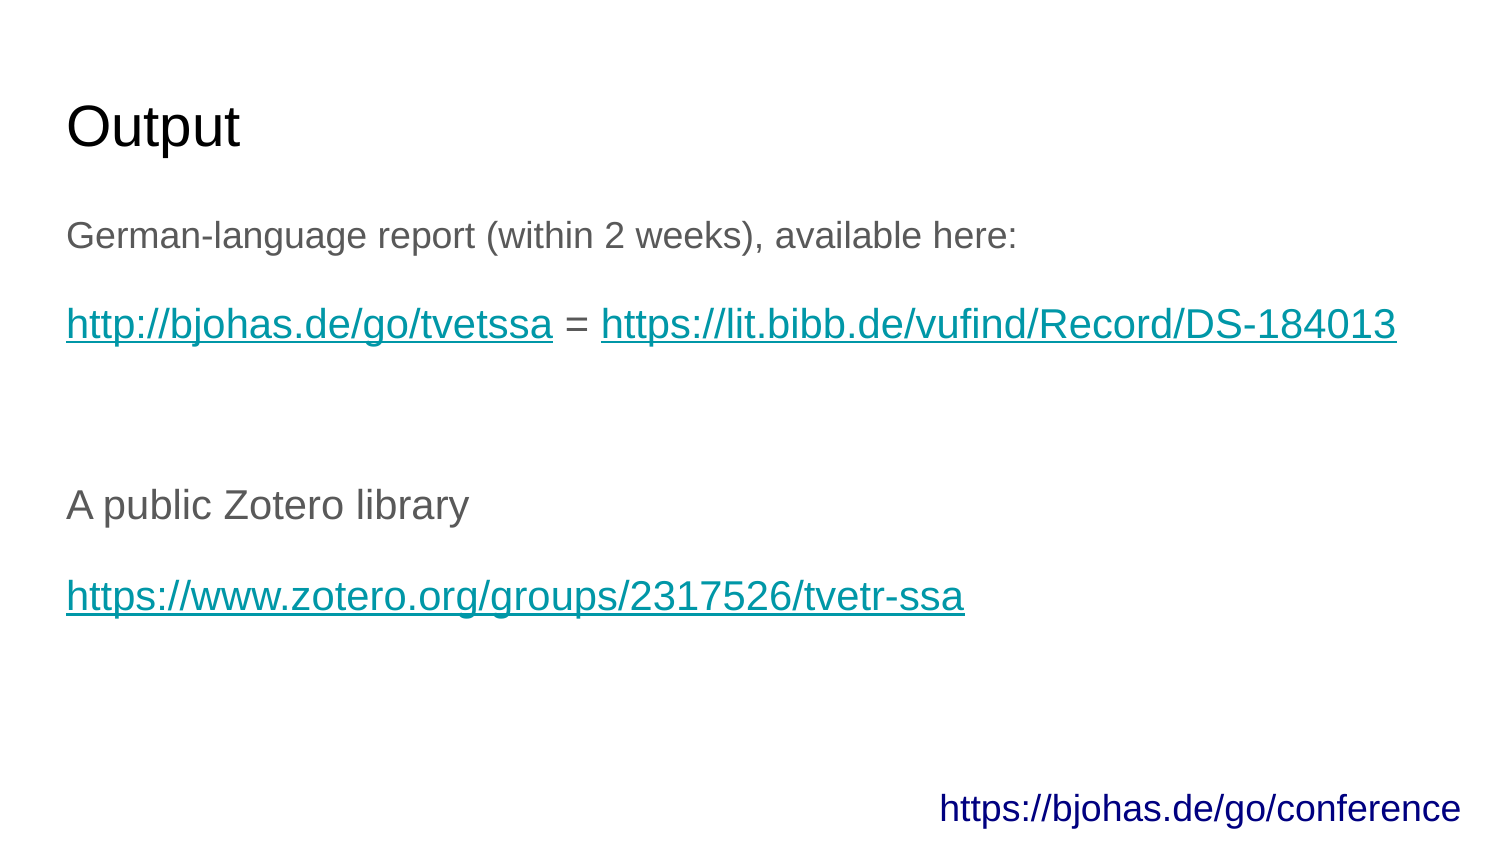

# Output
German-language report (within 2 weeks), available here:
http://bjohas.de/go/tvetssa = https://lit.bibb.de/vufind/Record/DS-184013
A public Zotero library
https://www.zotero.org/groups/2317526/tvetr-ssa